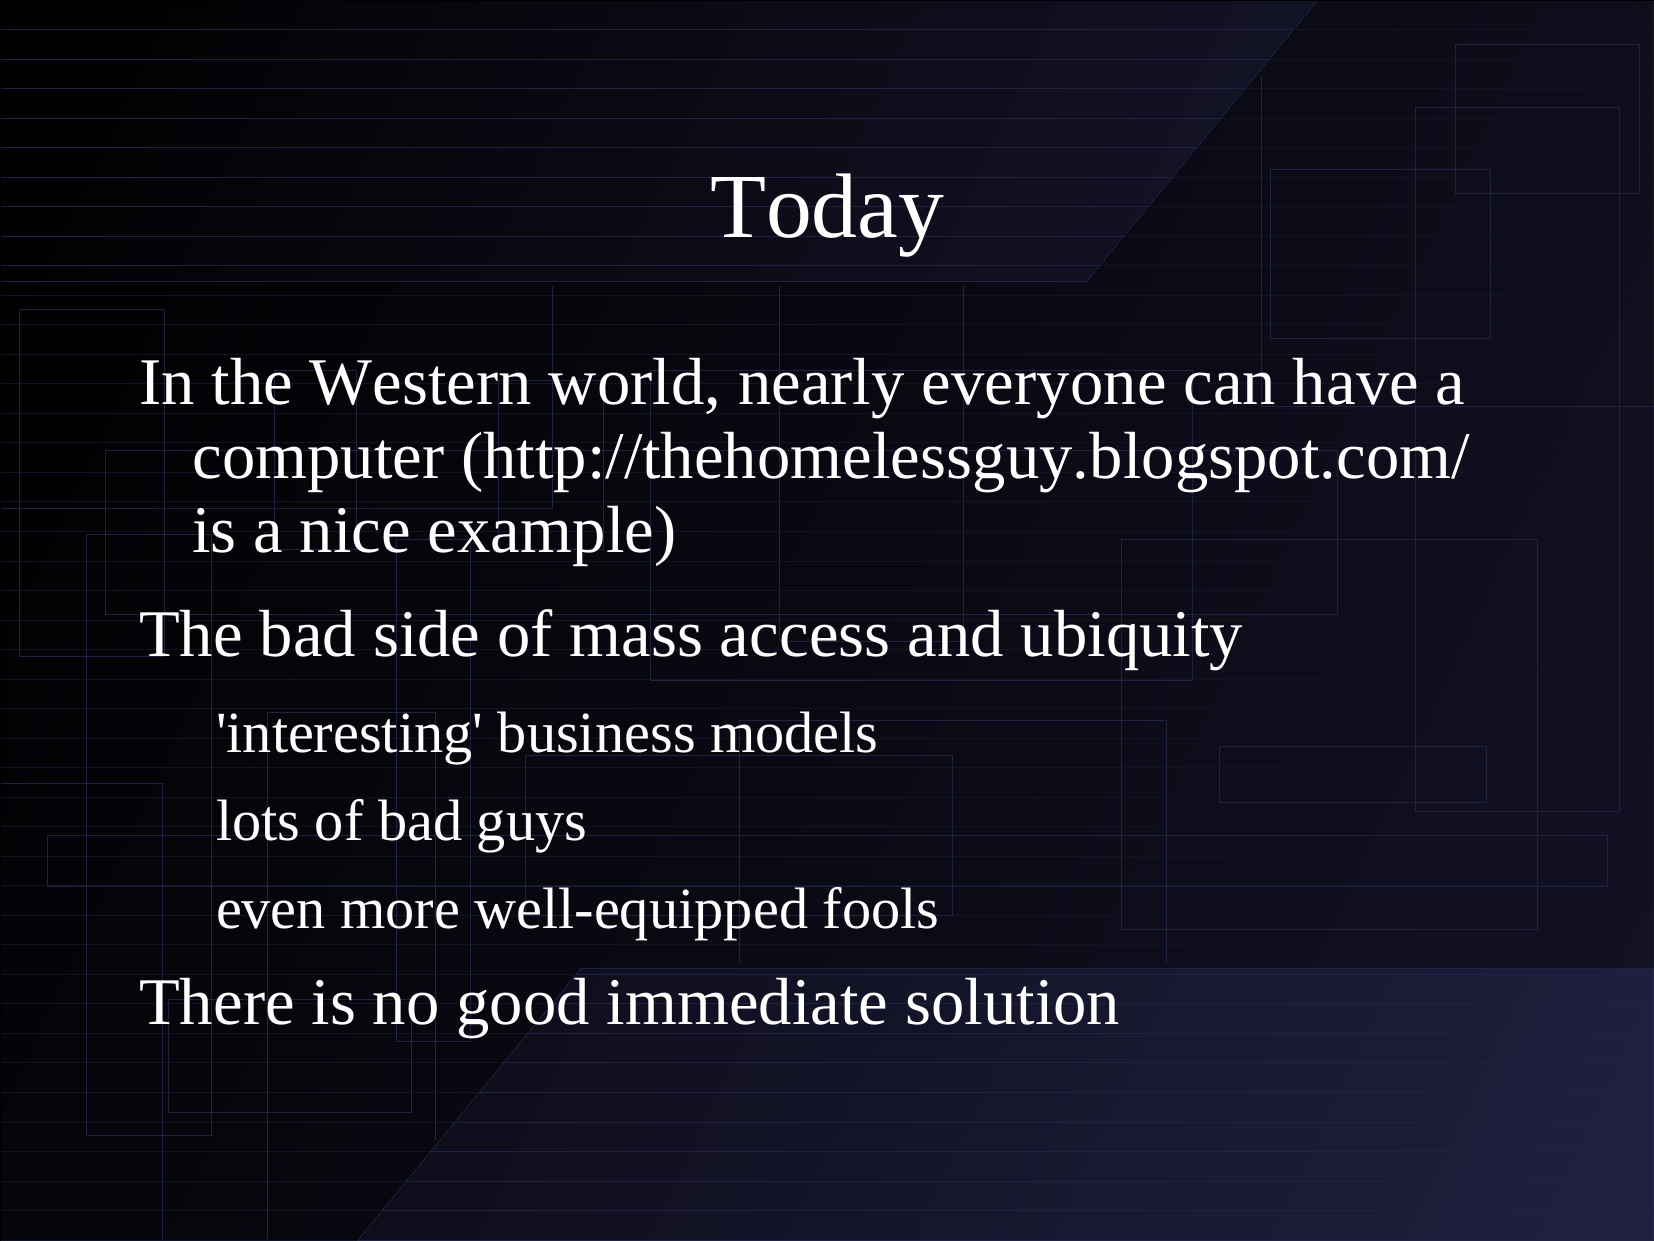

# Today
In the Western world, nearly everyone can have a computer (http://thehomelessguy.blogspot.com/ is a nice example)
The bad side of mass access and ubiquity
'interesting' business models
lots of bad guys
even more well-equipped fools
There is no good immediate solution